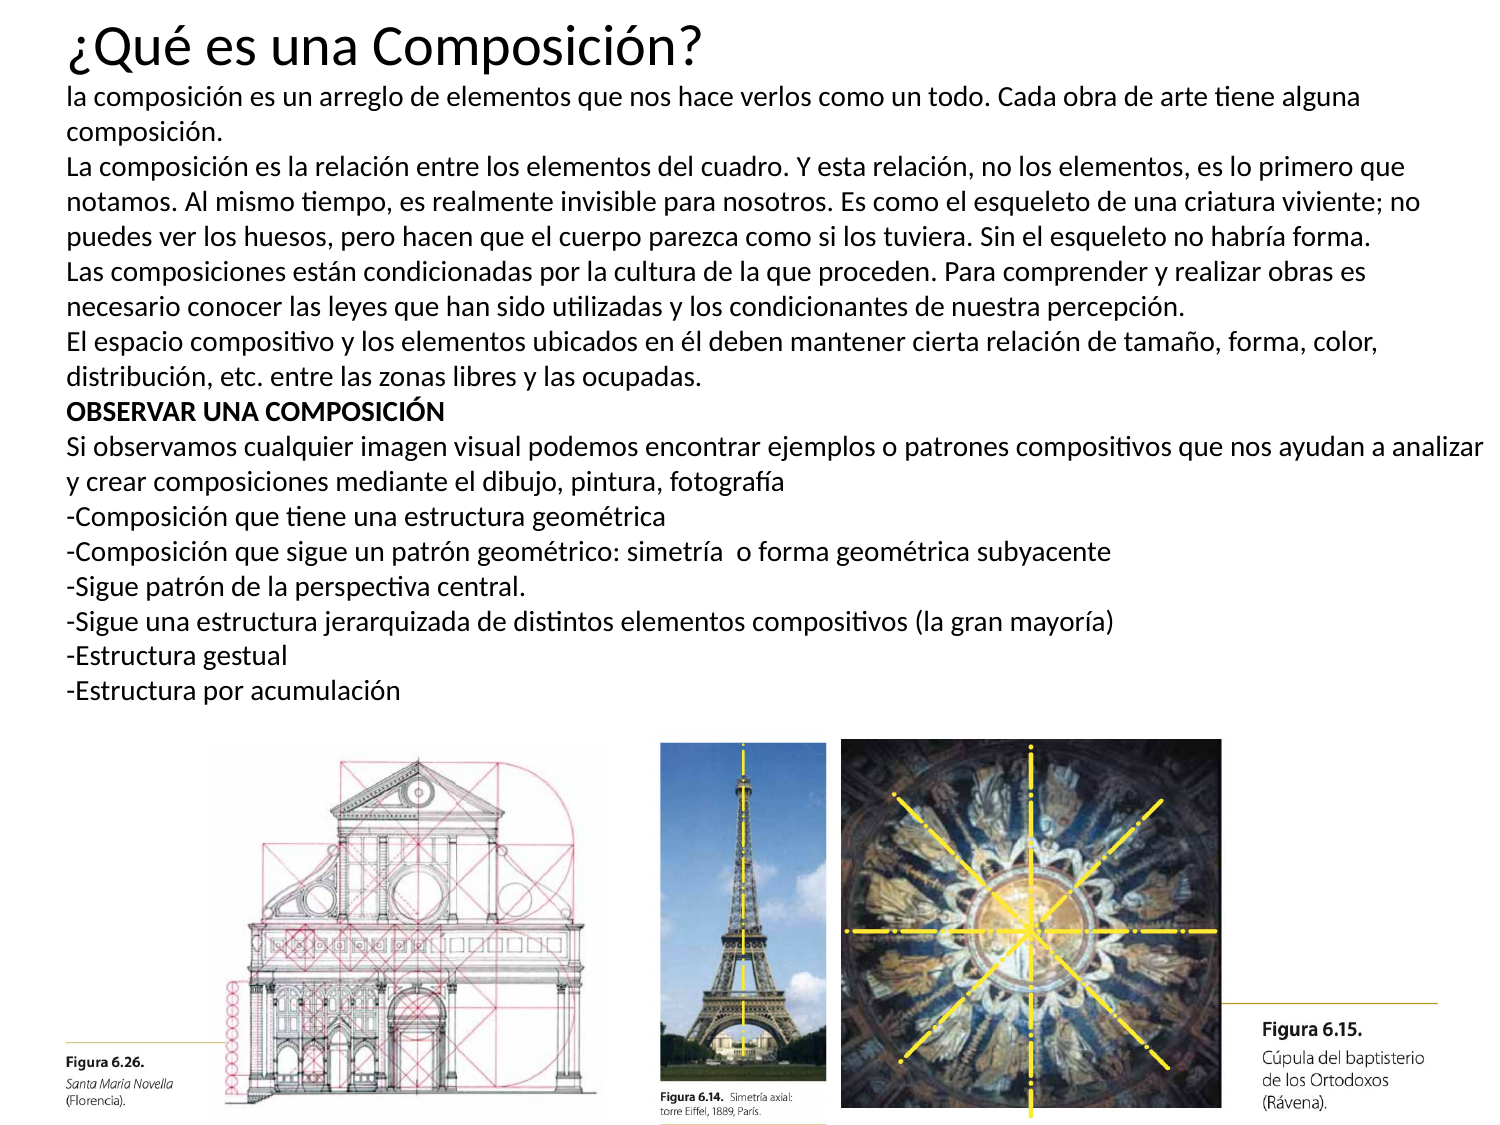

¿Qué es una Composición?
la composición es un arreglo de elementos que nos hace verlos como un todo. Cada obra de arte tiene alguna composición.
La composición es la relación entre los elementos del cuadro. Y esta relación, no los elementos, es lo primero que notamos. Al mismo tiempo, es realmente invisible para nosotros. Es como el esqueleto de una criatura viviente; no puedes ver los huesos, pero hacen que el cuerpo parezca como si los tuviera. Sin el esqueleto no habría forma.
Las composiciones están condicionadas por la cultura de la que proceden. Para comprender y realizar obras es necesario conocer las leyes que han sido utilizadas y los condicionantes de nuestra percepción.
El espacio compositivo y los elementos ubicados en él deben mantener cierta relación de tamaño, forma, color, distribución, etc. entre las zonas libres y las ocupadas.
OBSERVAR UNA COMPOSICIÓN
Si observamos cualquier imagen visual podemos encontrar ejemplos o patrones compositivos que nos ayudan a analizar y crear composiciones mediante el dibujo, pintura, fotografía
-Composición que tiene una estructura geométrica
-Composición que sigue un patrón geométrico: simetría o forma geométrica subyacente
-Sigue patrón de la perspectiva central.
-Sigue una estructura jerarquizada de distintos elementos compositivos (la gran mayoría)
-Estructura gestual
-Estructura por acumulación